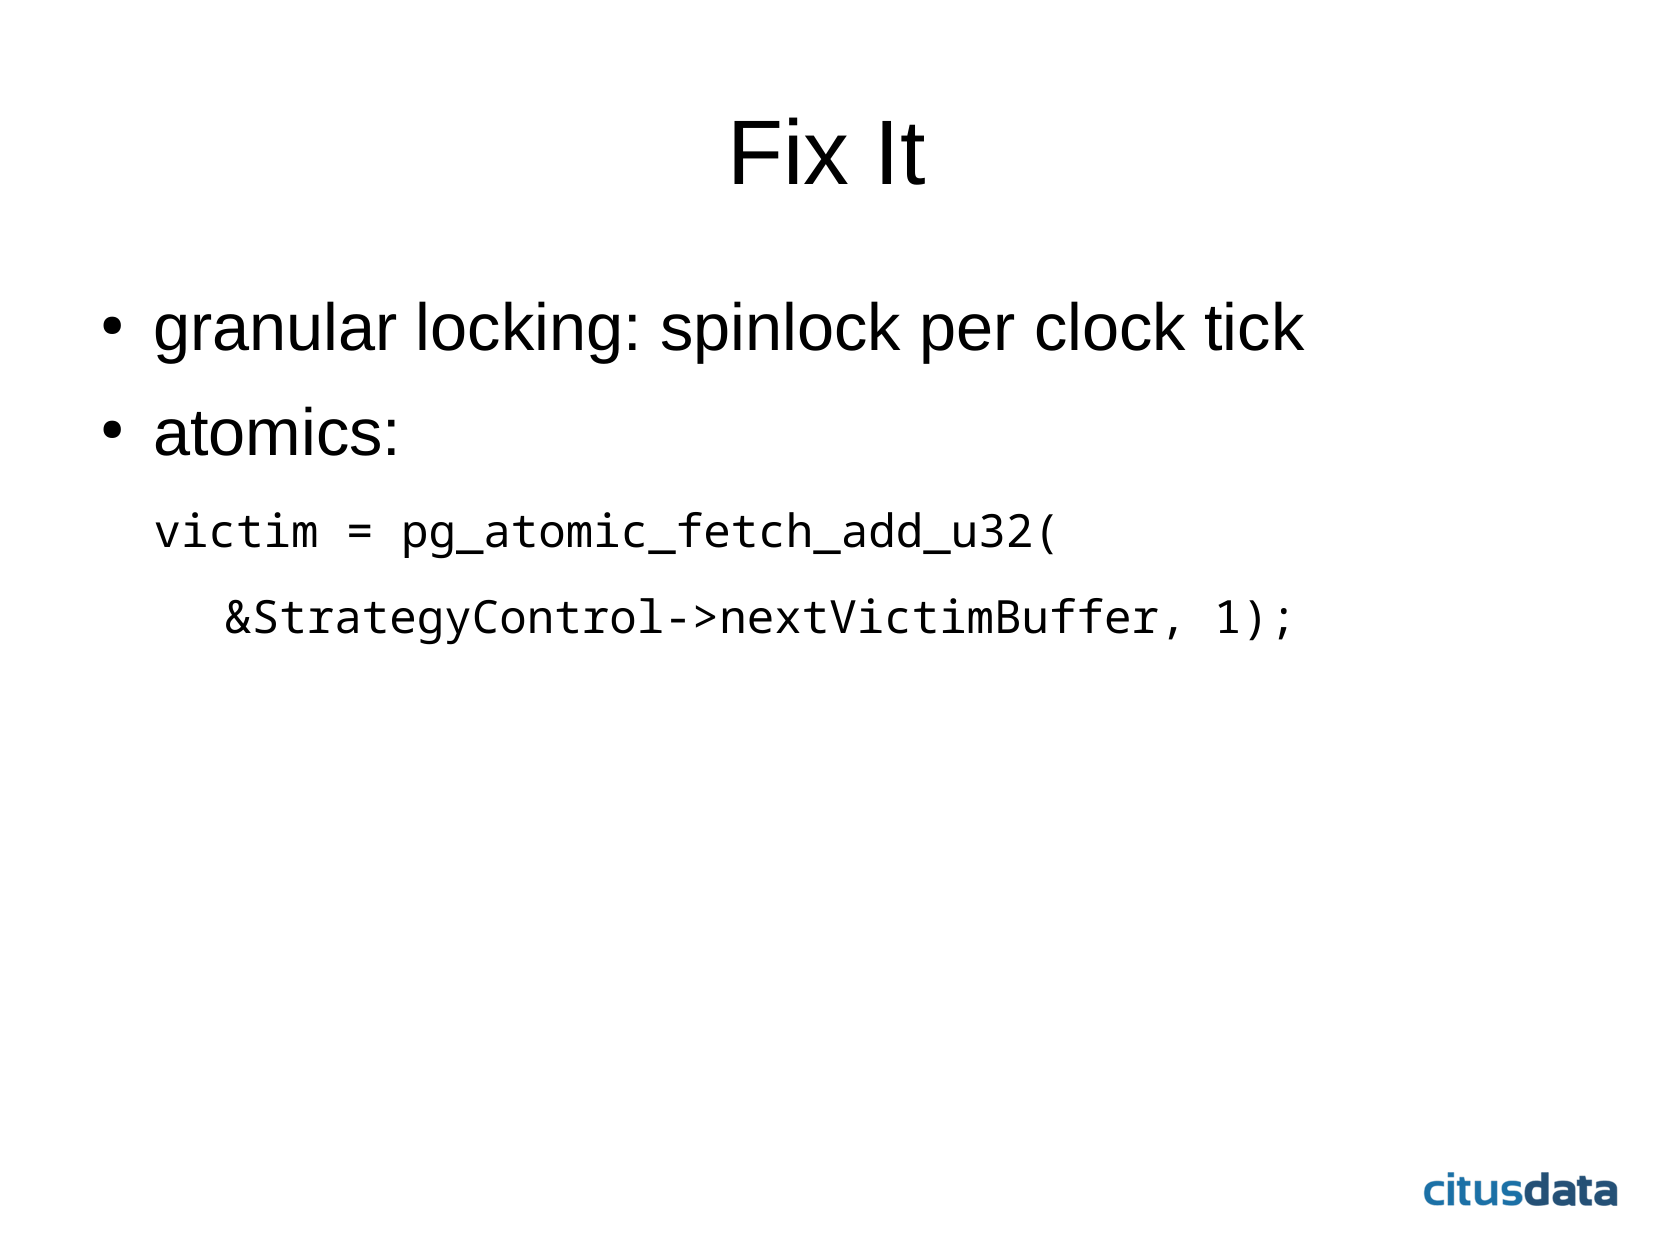

# Fix It
granular locking: spinlock per clock tick
atomics:
victim = pg_atomic_fetch_add_u32(
&StrategyControl->nextVictimBuffer, 1);